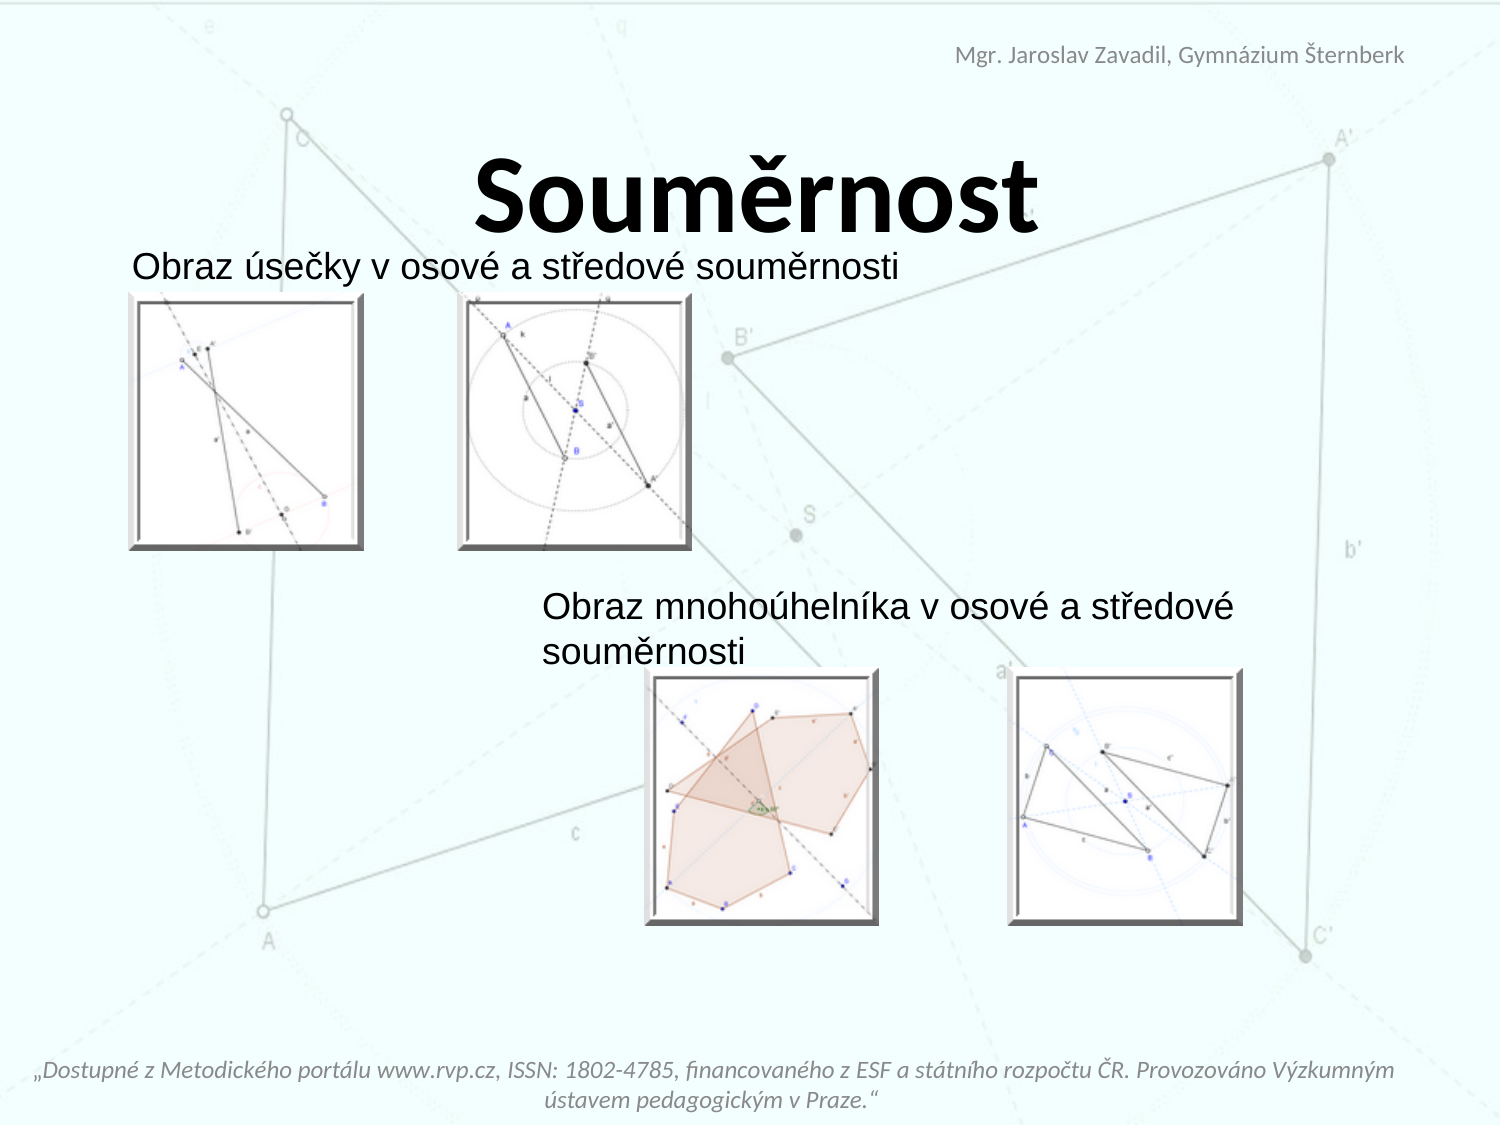

Mgr. Jaroslav Zavadil, Gymnázium Šternberk
Souměrnost
Obraz úsečky v osové a středové souměrnosti
Obraz mnohoúhelníka v osové a středové souměrnosti
„Dostupné z Metodického portálu www.rvp.cz, ISSN: 1802-4785, financovaného z ESF a státního rozpočtu ČR. Provozováno Výzkumným ústavem pedagogickým v Praze.“